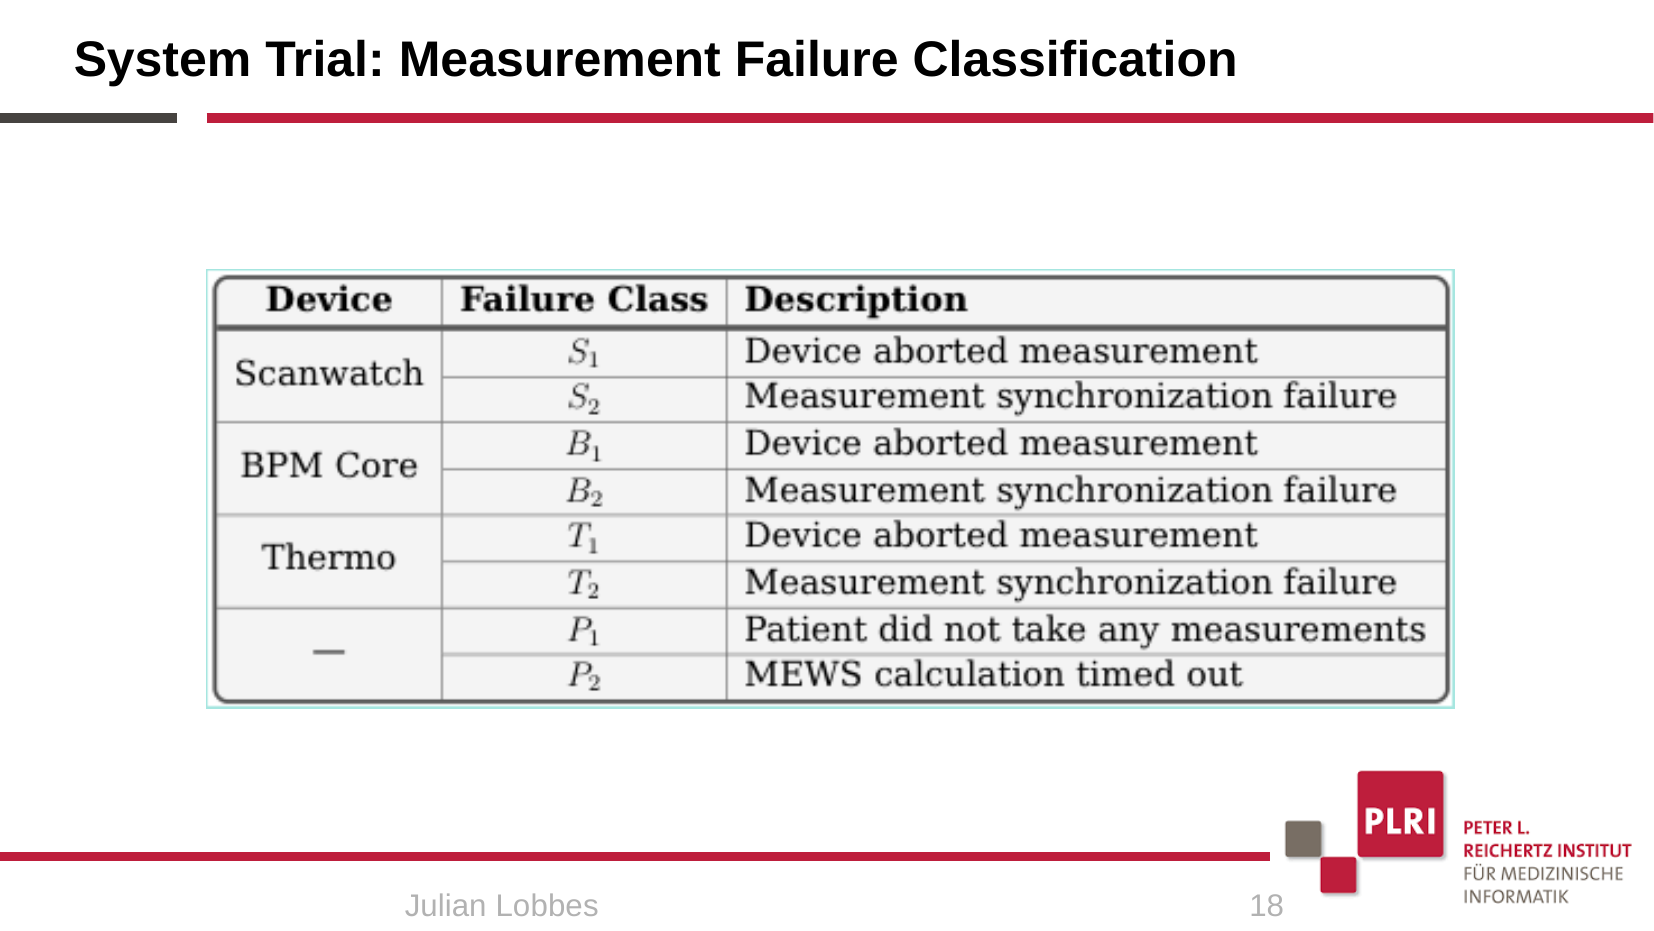

System Trial: Measurement Failure Classification
Julian Lobbes